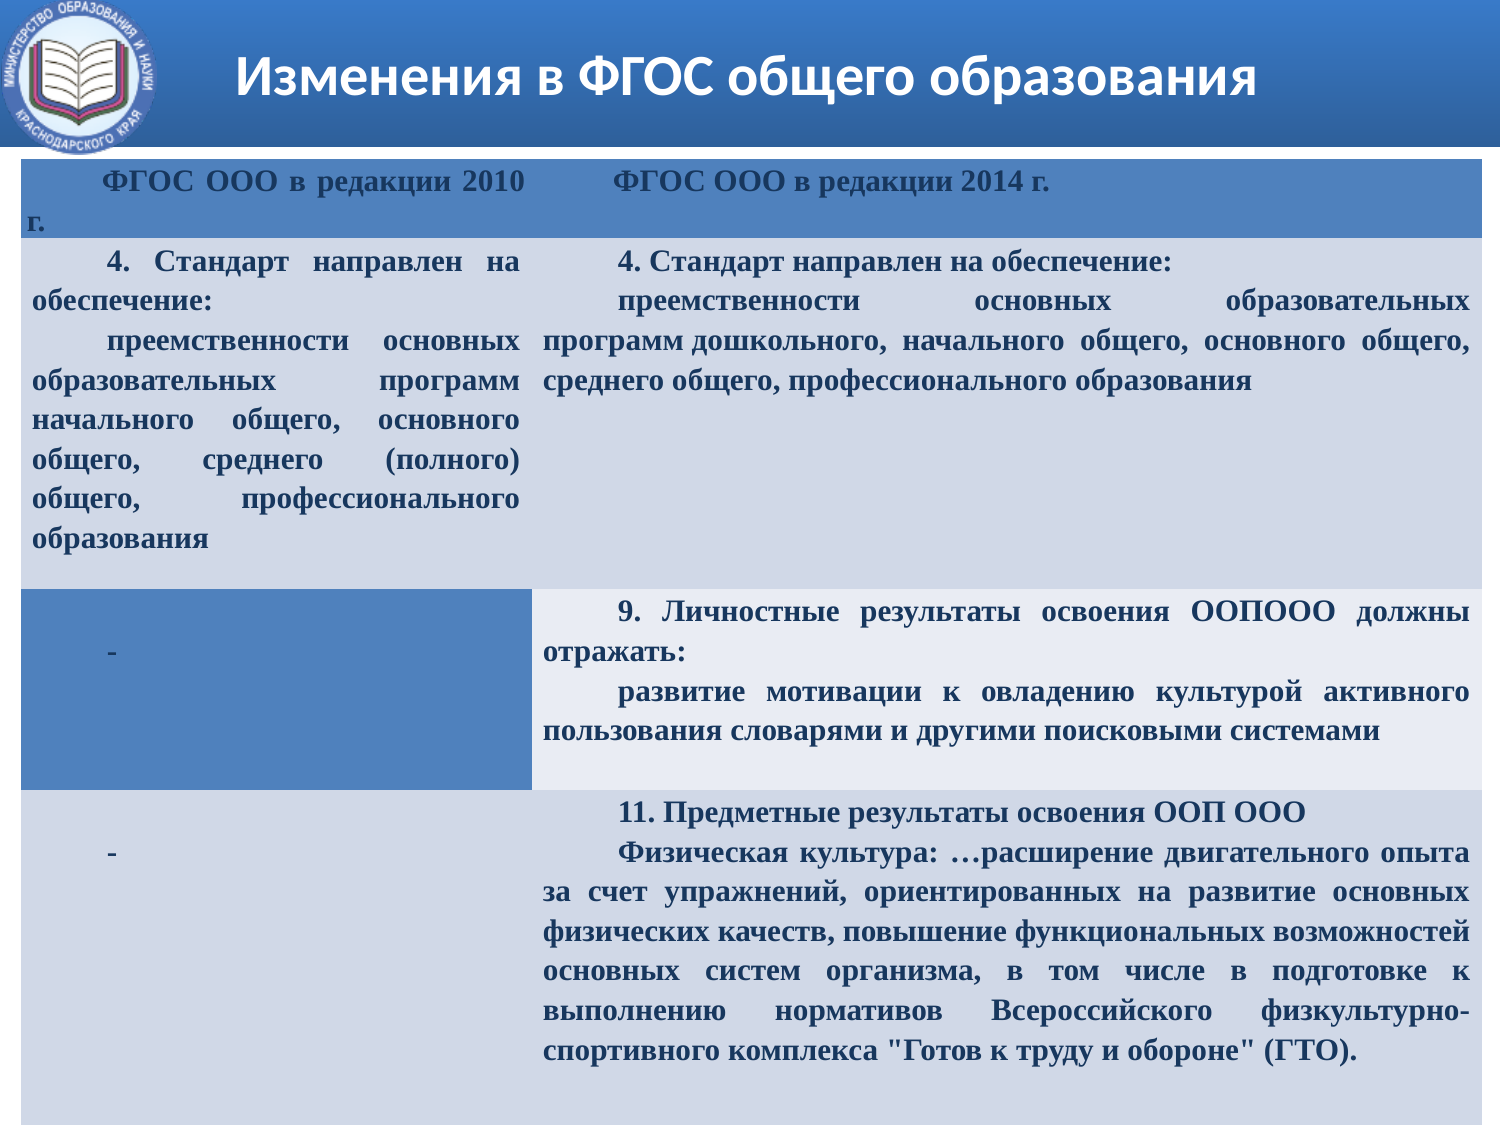

Изменения в ФГОС общего образования
| ФГОС ООО в редакции 2010 г. | ФГОС ООО в редакции 2014 г. |
| --- | --- |
| 4. Стандарт направлен на обеспечение: преемственности основных образовательных программ начального общего, основного общего, среднего (полного) общего, профессионального образования | 4. Стандарт направлен на обеспечение: преемственности основных образовательных программ дошкольного, начального общего, основного общего, среднего общего, профессионального образования |
| - | 9. Личностные результаты освоения ООПООО должны отражать: развитие мотивации к овладению культурой активного пользования словарями и другими поисковыми системами |
| - | 11. Предметные результаты освоения ООП ООО Физическая культура: …расширение двигательного опыта за счет упражнений, ориентированных на развитие основных физических качеств, повышение функциональных возможностей основных систем организма, в том числе в подготовке к выполнению нормативов Всероссийского физкультурно-спортивного комплекса "Готов к труду и обороне" (ГТО). |